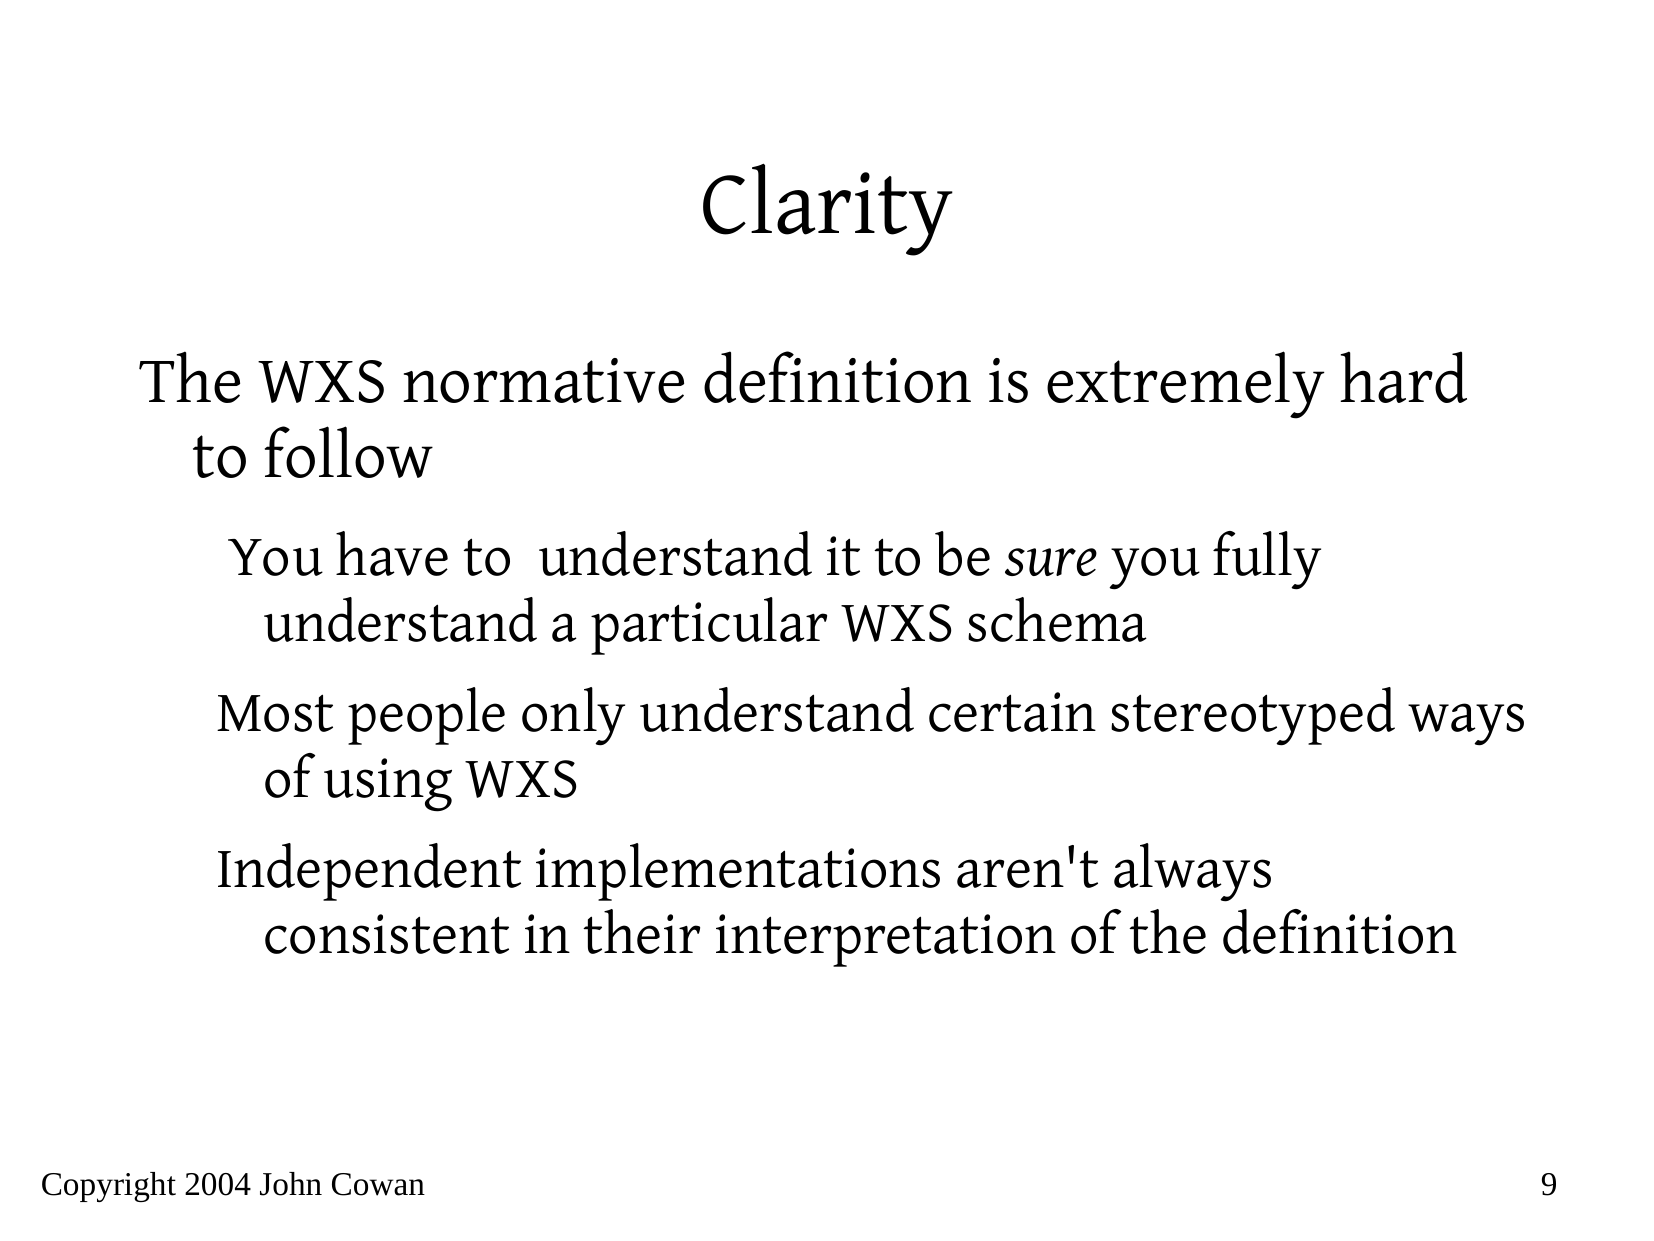

# Clarity
The WXS normative definition is extremely hard to follow
 You have to understand it to be sure you fully understand a particular WXS schema
Most people only understand certain stereotyped ways of using WXS
Independent implementations aren't always consistent in their interpretation of the definition